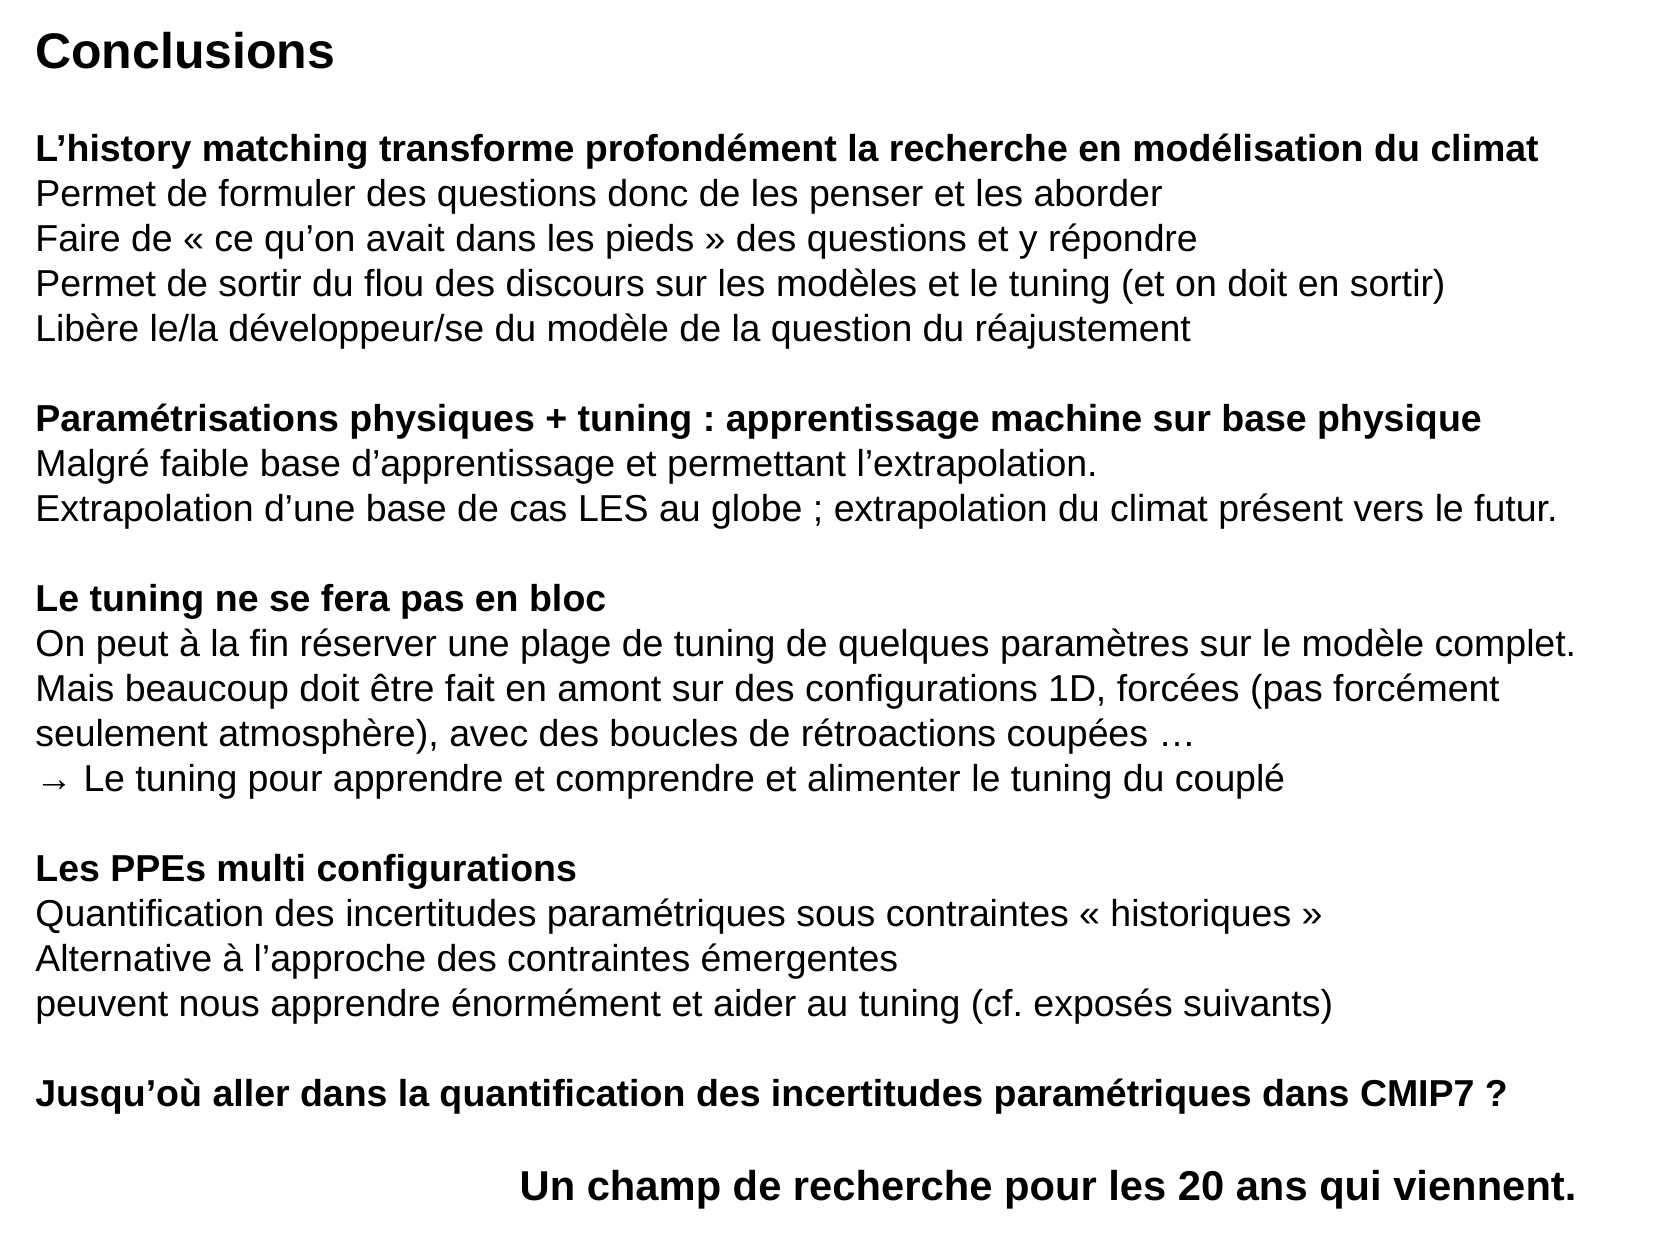

Conclusions
L’history matching transforme profondément la recherche en modélisation du climat
Permet de formuler des questions donc de les penser et les aborder
Faire de « ce qu’on avait dans les pieds » des questions et y répondre
Permet de sortir du flou des discours sur les modèles et le tuning (et on doit en sortir)
Libère le/la développeur/se du modèle de la question du réajustement
Paramétrisations physiques + tuning : apprentissage machine sur base physique
Malgré faible base d’apprentissage et permettant l’extrapolation.
Extrapolation d’une base de cas LES au globe ; extrapolation du climat présent vers le futur.
Le tuning ne se fera pas en bloc
On peut à la fin réserver une plage de tuning de quelques paramètres sur le modèle complet.
Mais beaucoup doit être fait en amont sur des configurations 1D, forcées (pas forcément seulement atmosphère), avec des boucles de rétroactions coupées …
→ Le tuning pour apprendre et comprendre et alimenter le tuning du couplé
Les PPEs multi configurations
Quantification des incertitudes paramétriques sous contraintes « historiques »
Alternative à l’approche des contraintes émergentes
peuvent nous apprendre énormément et aider au tuning (cf. exposés suivants)
Jusqu’où aller dans la quantification des incertitudes paramétriques dans CMIP7 ?
Un champ de recherche pour les 20 ans qui viennent.